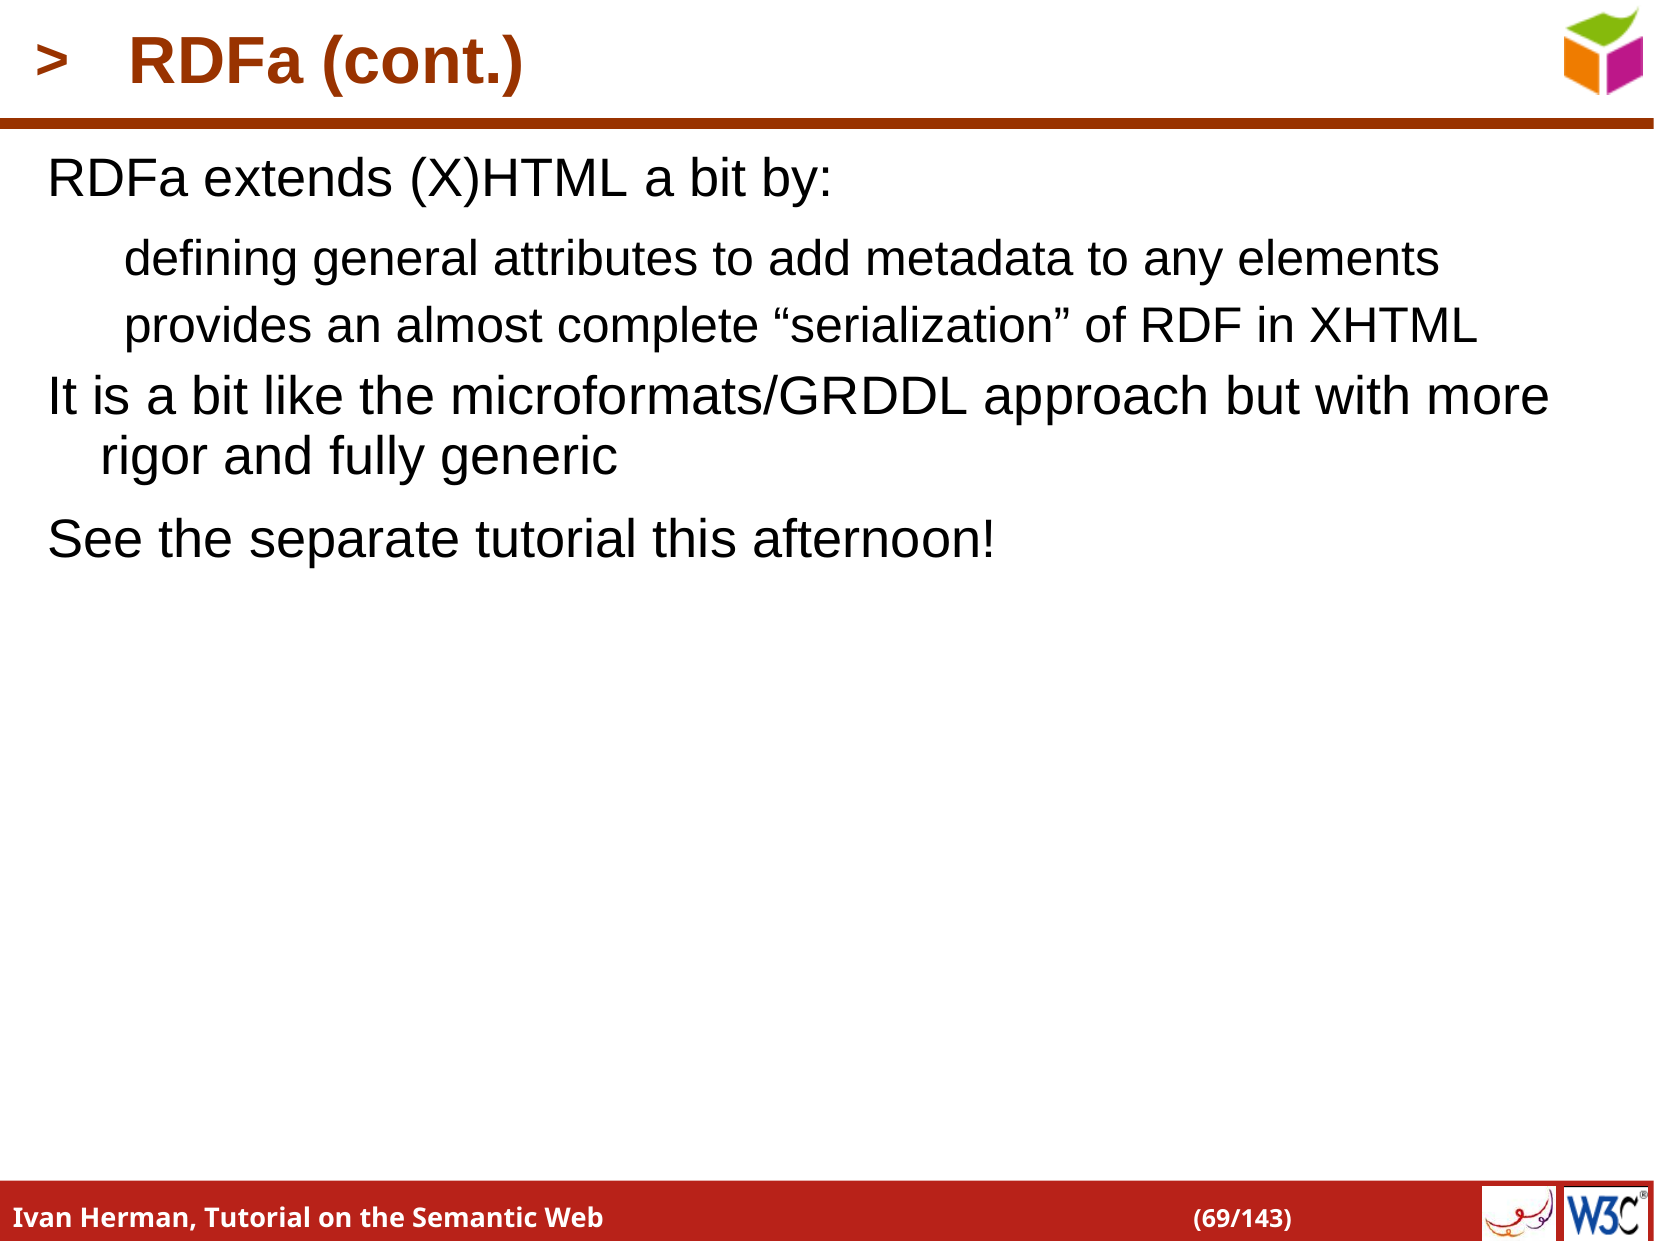

# RDFa (cont.)
RDFa extends (X)HTML a bit by:
defining general attributes to add metadata to any elements
provides an almost complete “serialization” of RDF in XHTML
It is a bit like the microformats/GRDDL approach but with more rigor and fully generic
See the separate tutorial this afternoon!